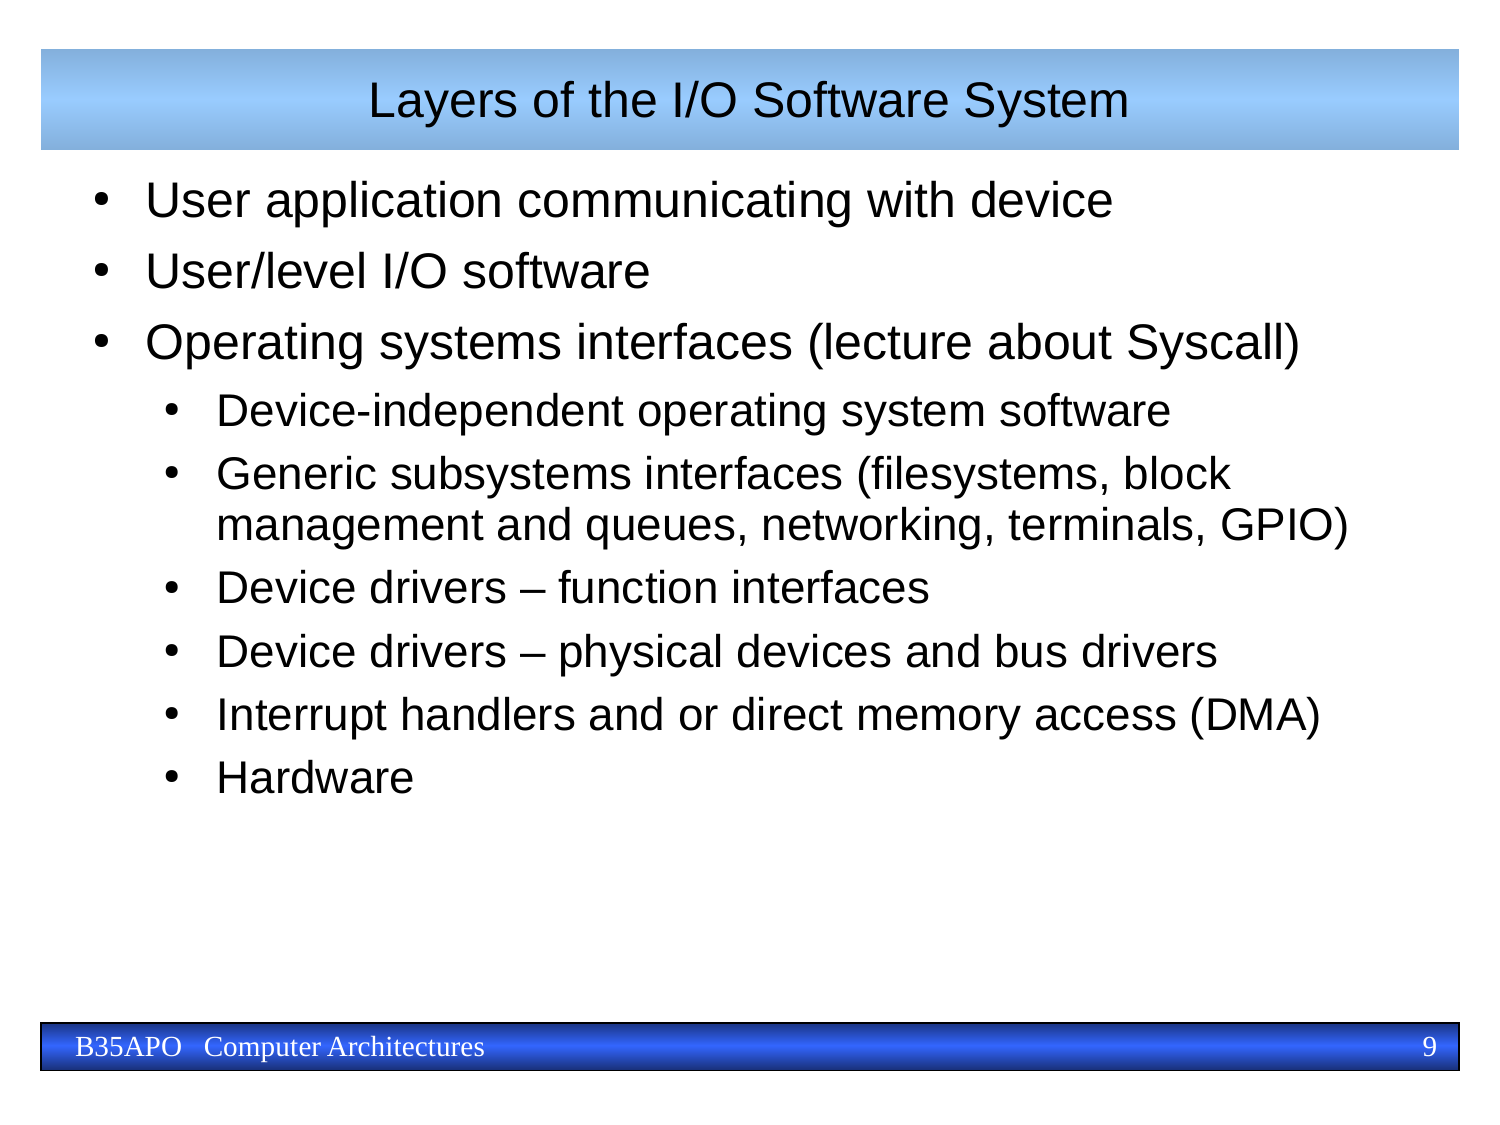

# Layers of the I/O Software System
User application communicating with device
User/level I/O software
Operating systems interfaces (lecture about Syscall)
Device-independent operating system software
Generic subsystems interfaces (filesystems, block management and queues, networking, terminals, GPIO)
Device drivers – function interfaces
Device drivers – physical devices and bus drivers
Interrupt handlers and or direct memory access (DMA)
Hardware
B35APO Computer Architectures
9